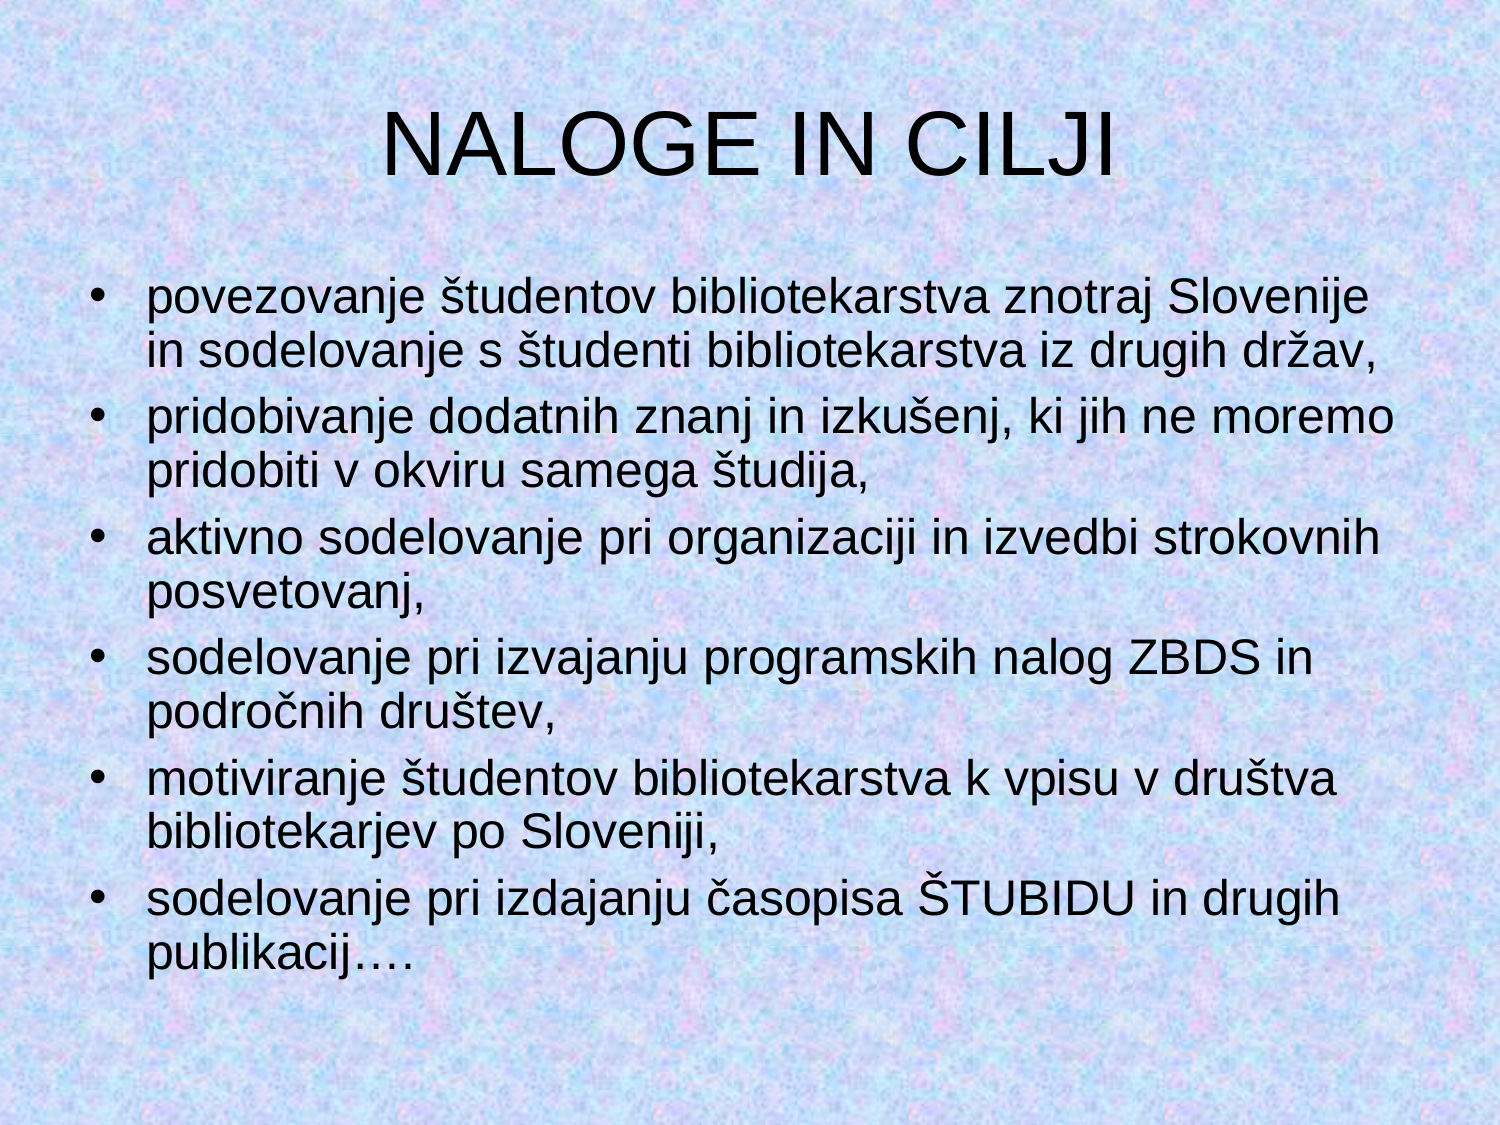

# NALOGE IN CILJI
povezovanje študentov bibliotekarstva znotraj Slovenije in sodelovanje s študenti bibliotekarstva iz drugih držav,
pridobivanje dodatnih znanj in izkušenj, ki jih ne moremo pridobiti v okviru samega študija,
aktivno sodelovanje pri organizaciji in izvedbi strokovnih posvetovanj,
sodelovanje pri izvajanju programskih nalog ZBDS in področnih društev,
motiviranje študentov bibliotekarstva k vpisu v društva bibliotekarjev po Sloveniji,
sodelovanje pri izdajanju časopisa ŠTUBIDU in drugih publikacij….